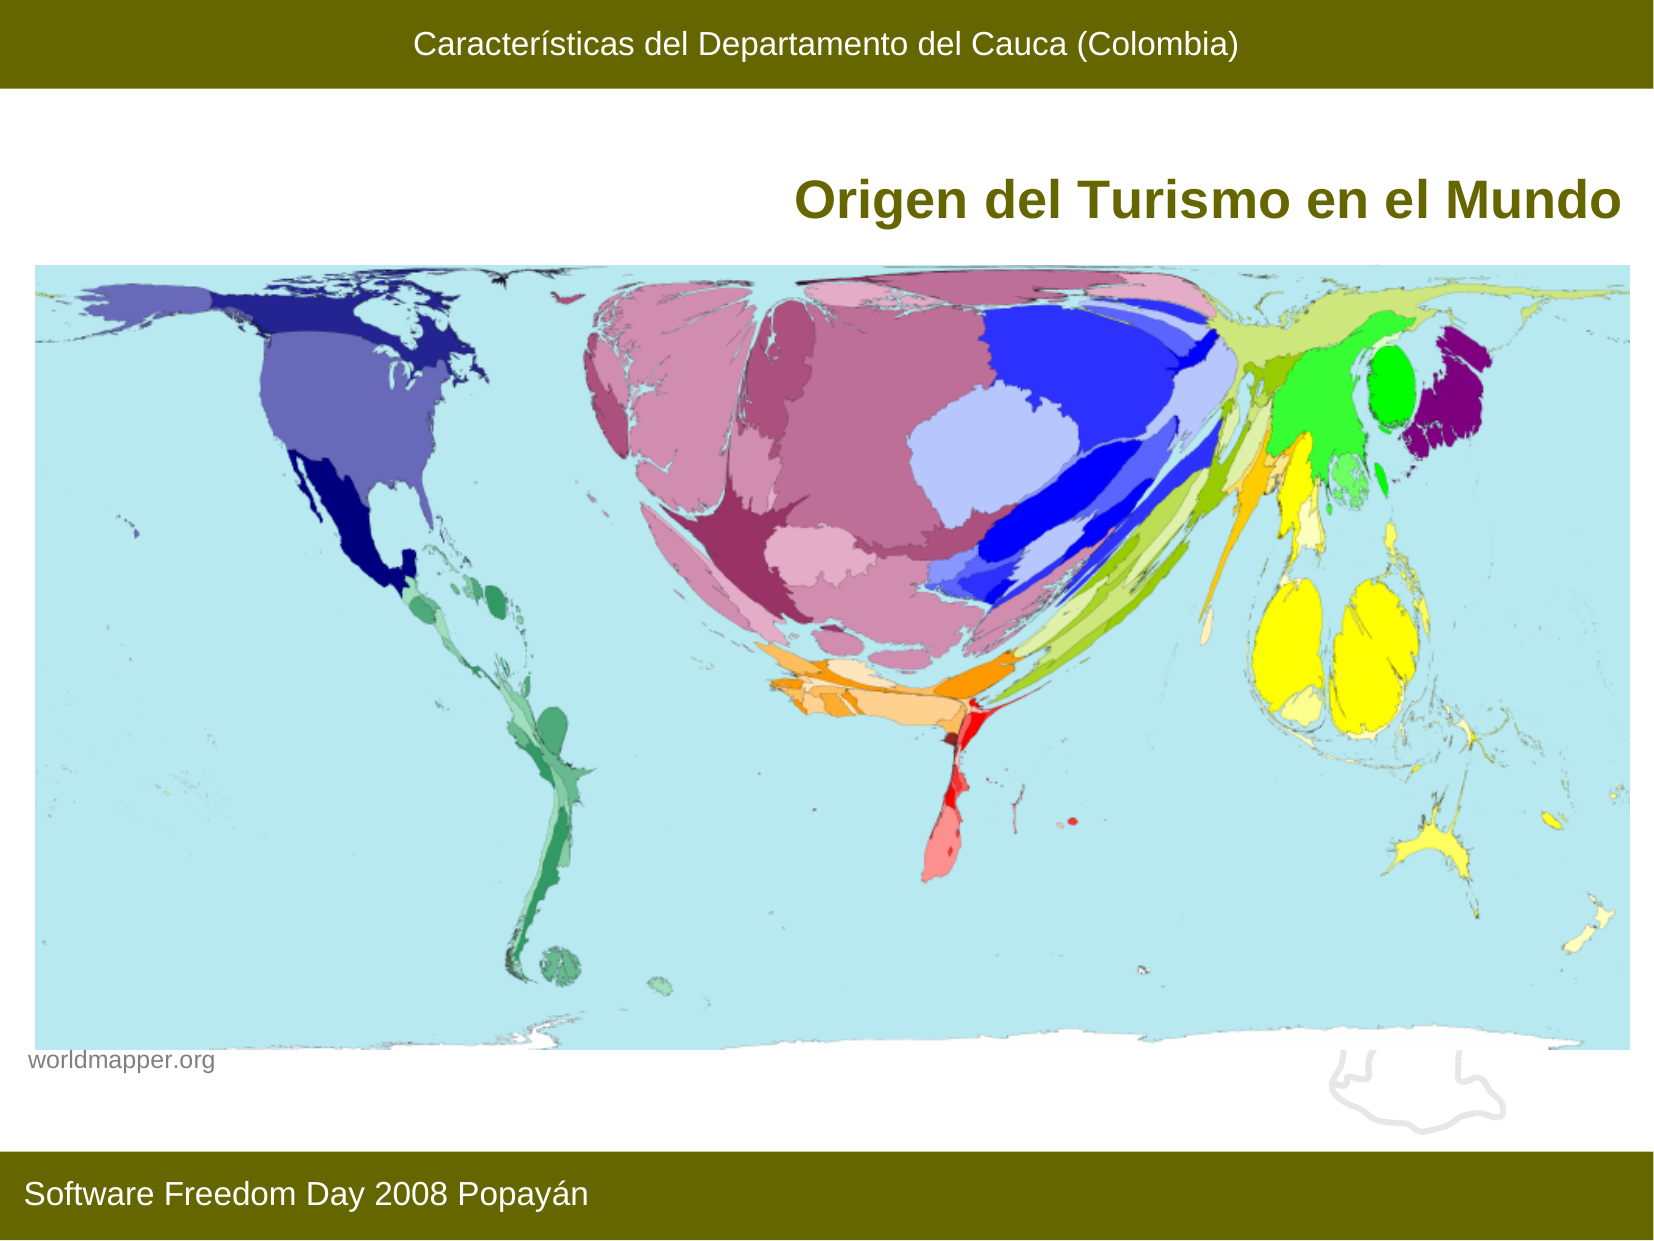

# Origen del Turismo en el Mundo
worldmapper.org